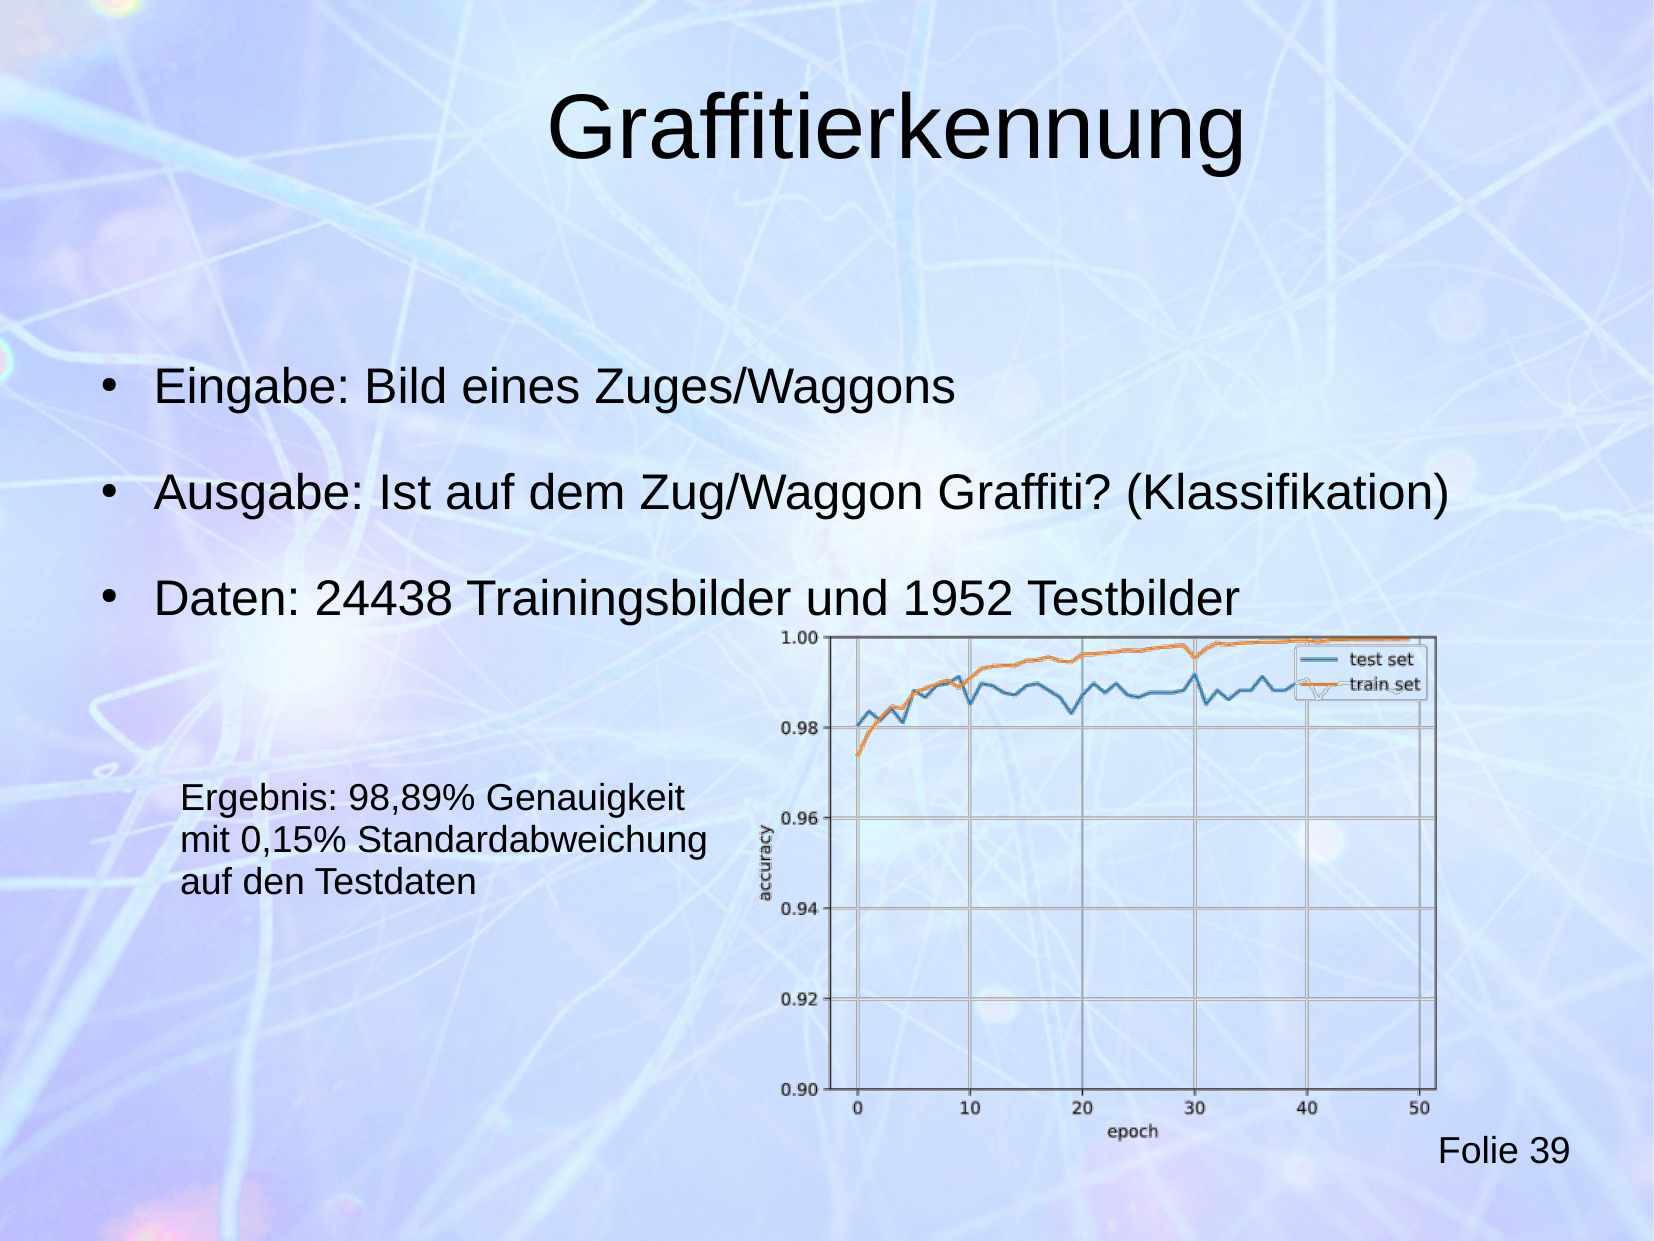

# Graffitierkennung
Eingabe: Bild eines Zuges/Waggons
Ausgabe: Ist auf dem Zug/Waggon Graffiti? (Klassifikation)
Daten: 24438 Trainingsbilder und 1952 Testbilder
Ergebnis: 98,89% Genauigkeit
mit 0,15% Standardabweichung
auf den Testdaten
39